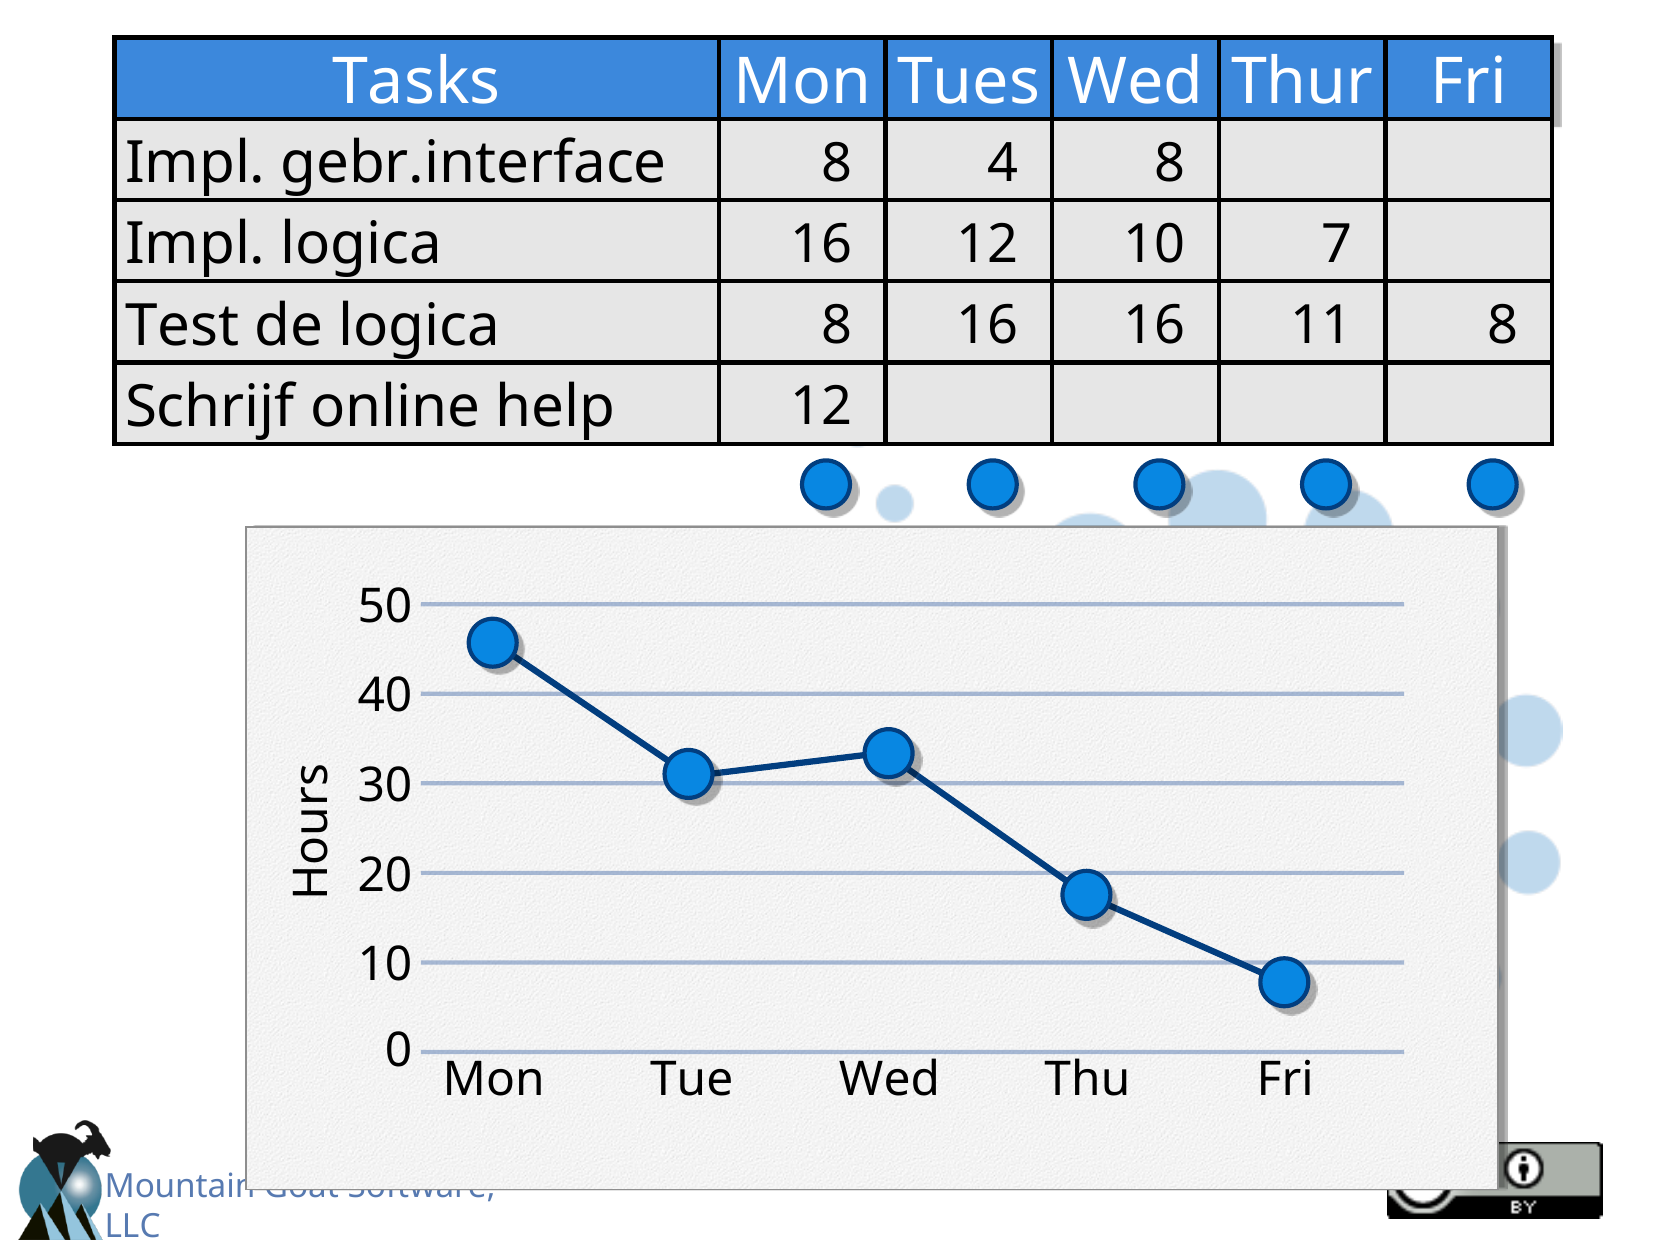

Tasks
Mon
Tues
Wed
Thur
Fri
Impl. gebr.interface
8
4
12
16
8
10
16
7
11
8
Impl. logica
16
Test de logica
8
Schrijf online help
12
50
40
30
Hours
20
10
0
Mon
Tue
Wed
Thu
Fri